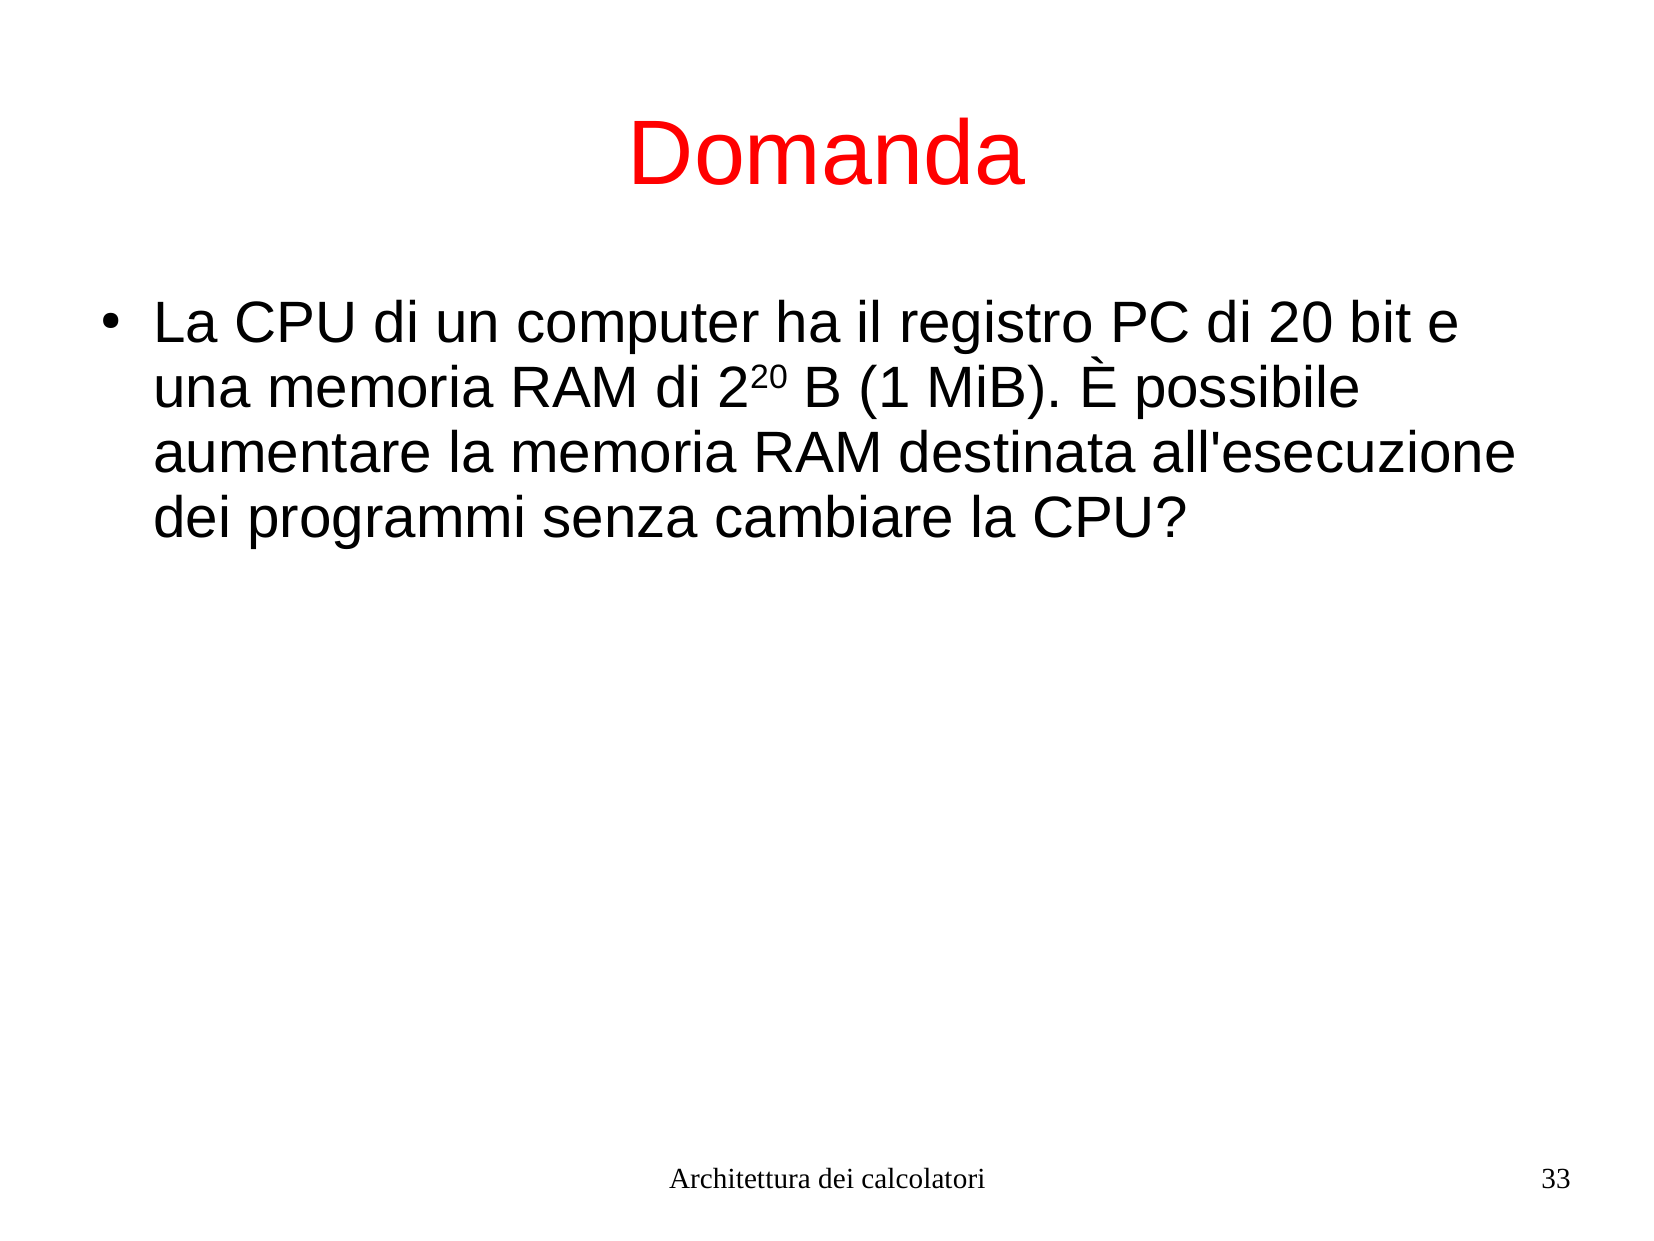

# Domanda
La CPU di un computer ha il registro PC di 20 bit e una memoria RAM di 220 B (1 MiB). È possibile aumentare la memoria RAM destinata all'esecuzione dei programmi senza cambiare la CPU?
Architettura dei calcolatori
33